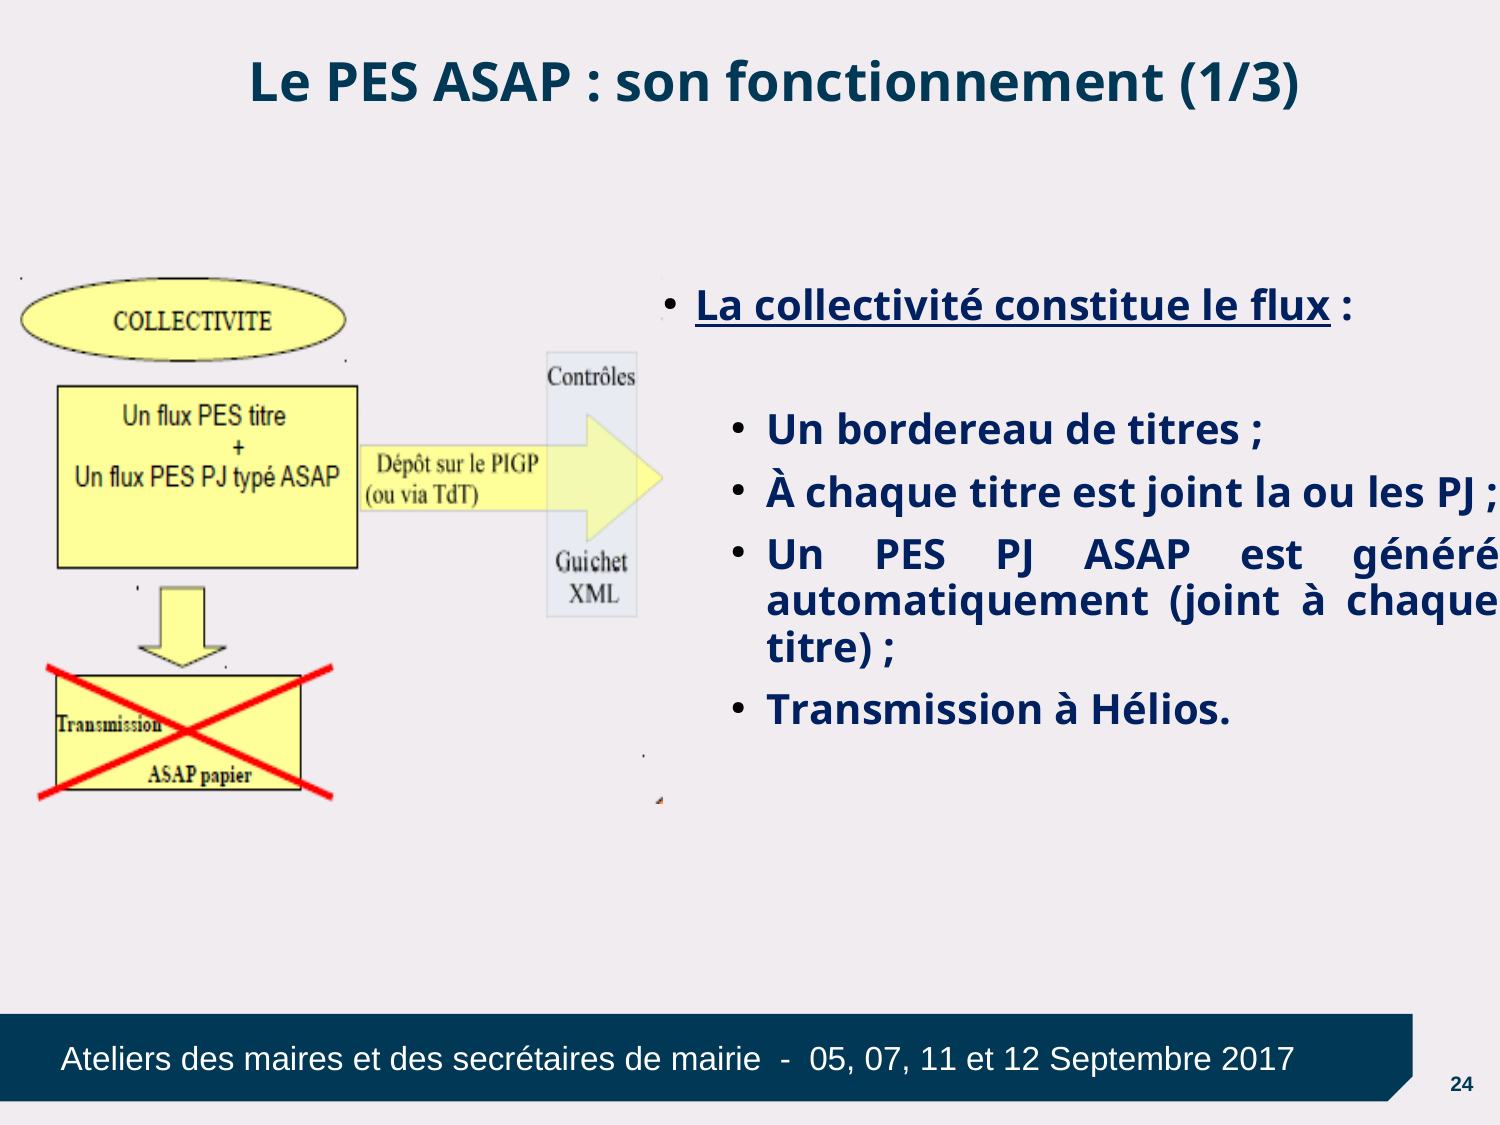

# Le PES ASAP : son fonctionnement (1/3)
La collectivité constitue le flux :
Un bordereau de titres ;
À chaque titre est joint la ou les PJ ;
Un PES PJ ASAP est généré automatiquement (joint à chaque titre) ;
Transmission à Hélios.